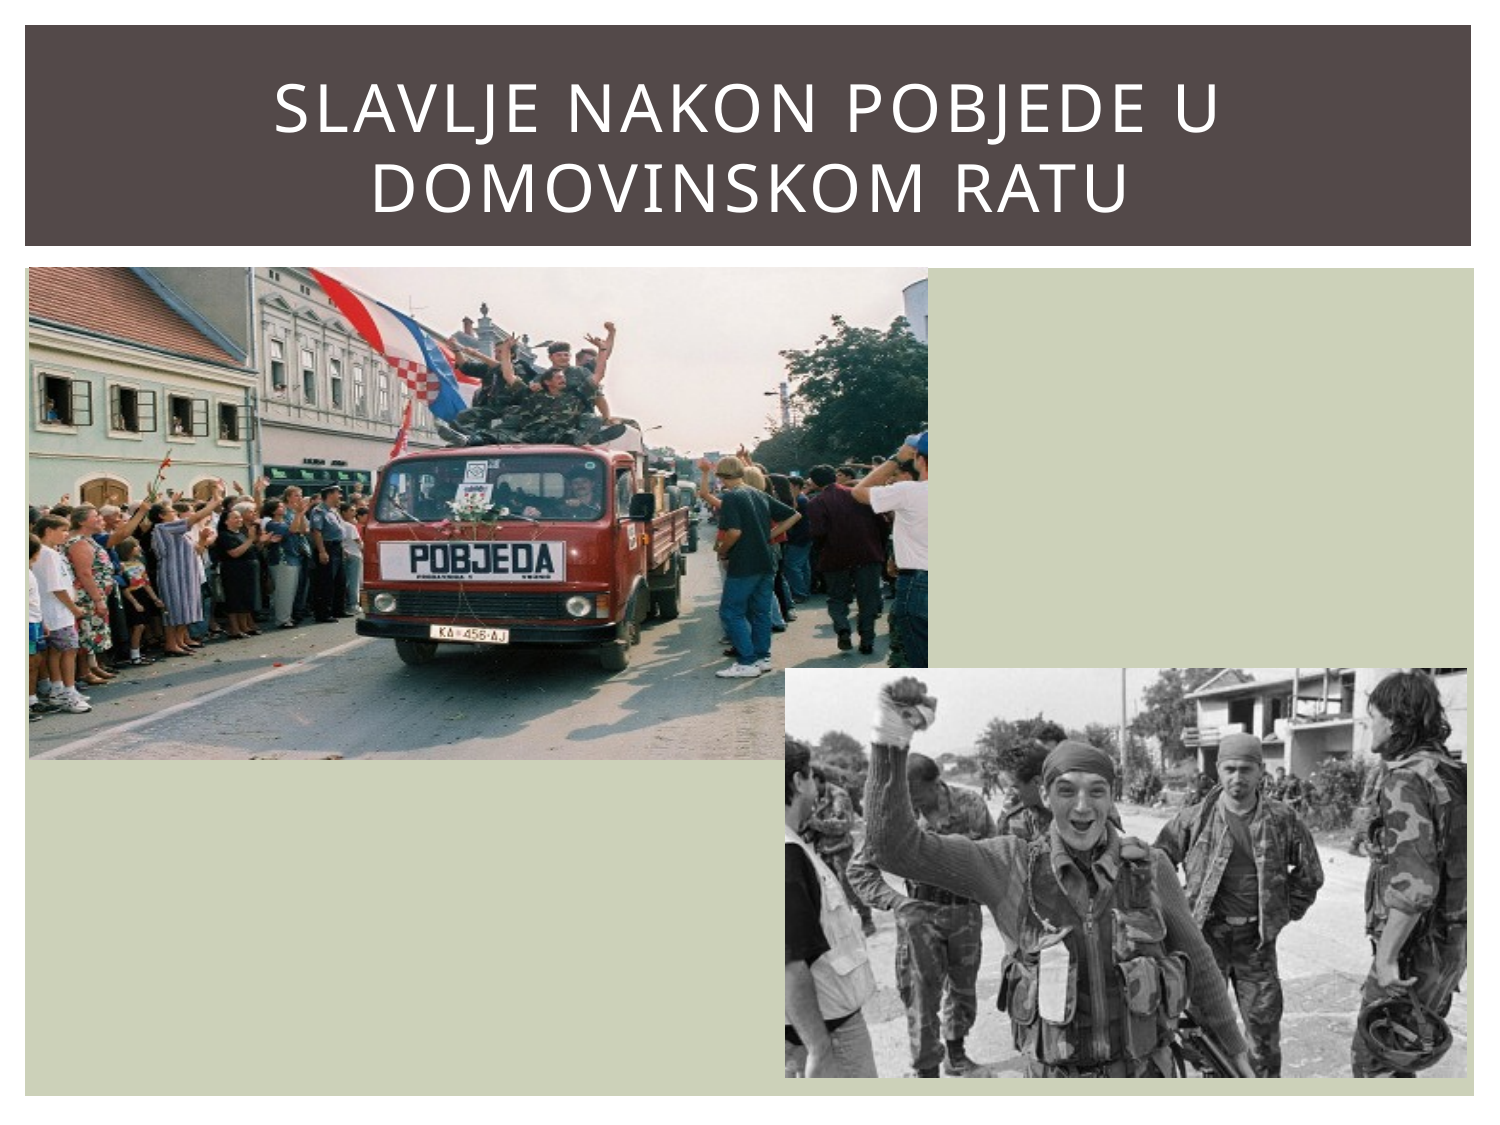

# Slavlje nakon pobjede u domovinskom ratu